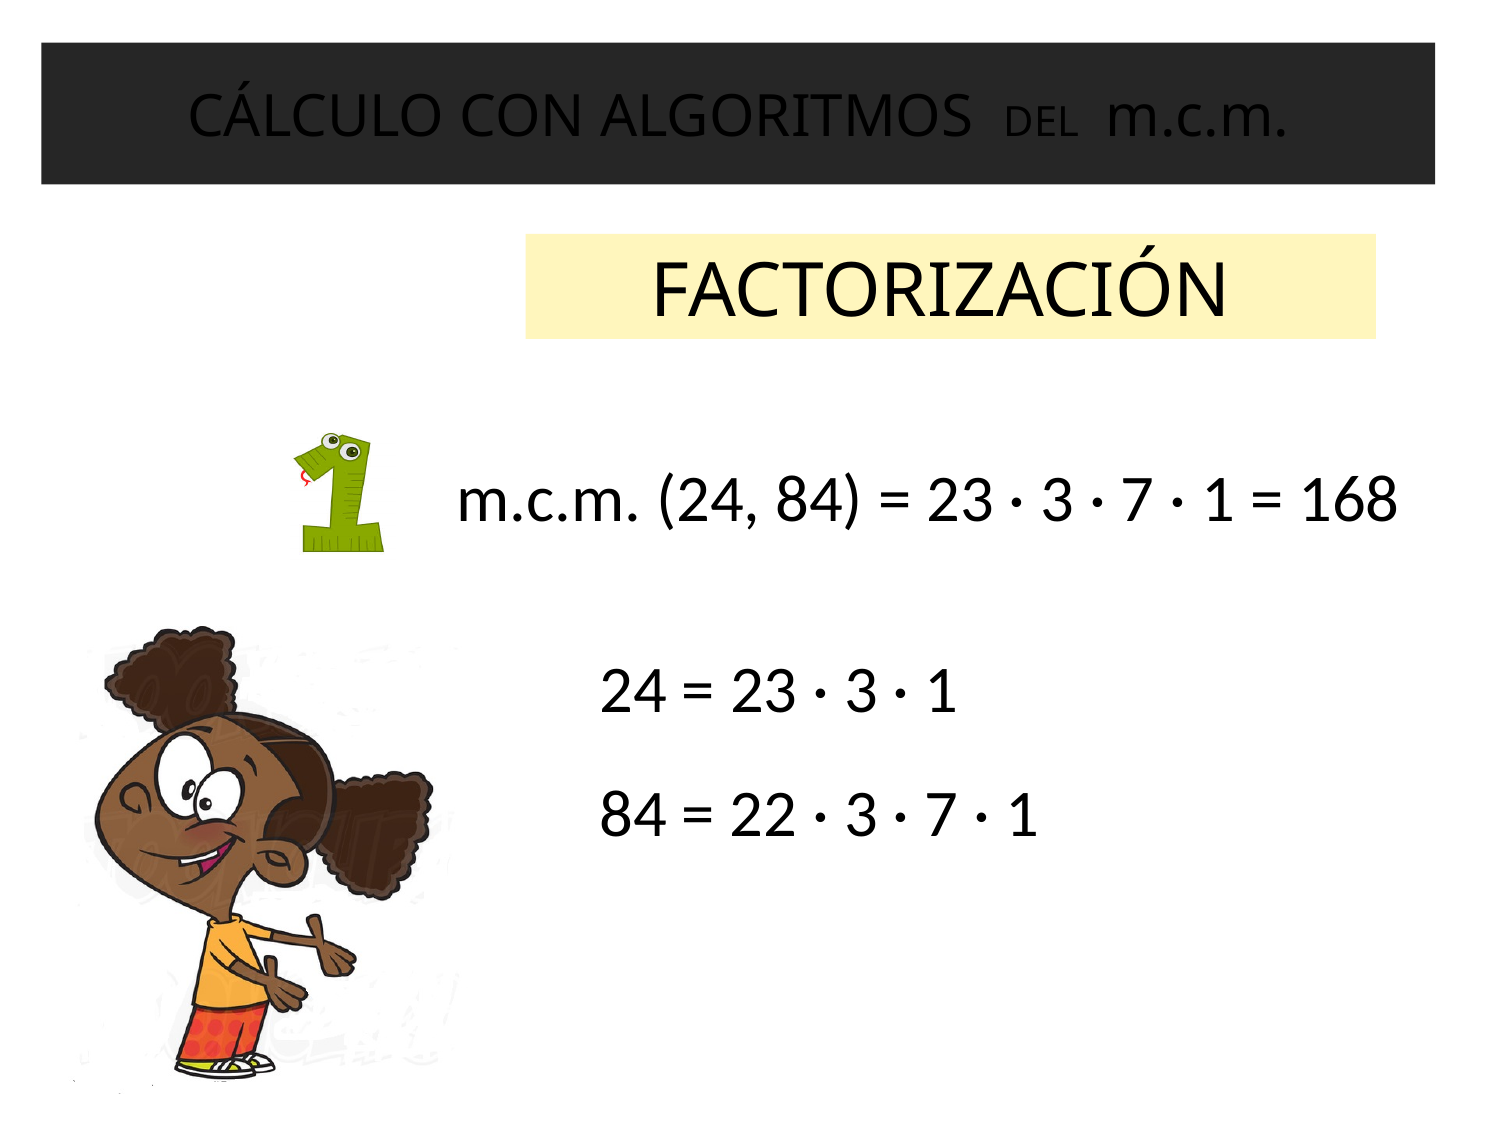

CÁLCULO CON ALGORITMOS DEL m.c.m.
FACTORIZACIÓN
m.c.m. (24, 84) = 23 · 3 · 7 · 1 = 168
24 = 23 · 3 · 1
84 = 22 · 3 · 7 · 1